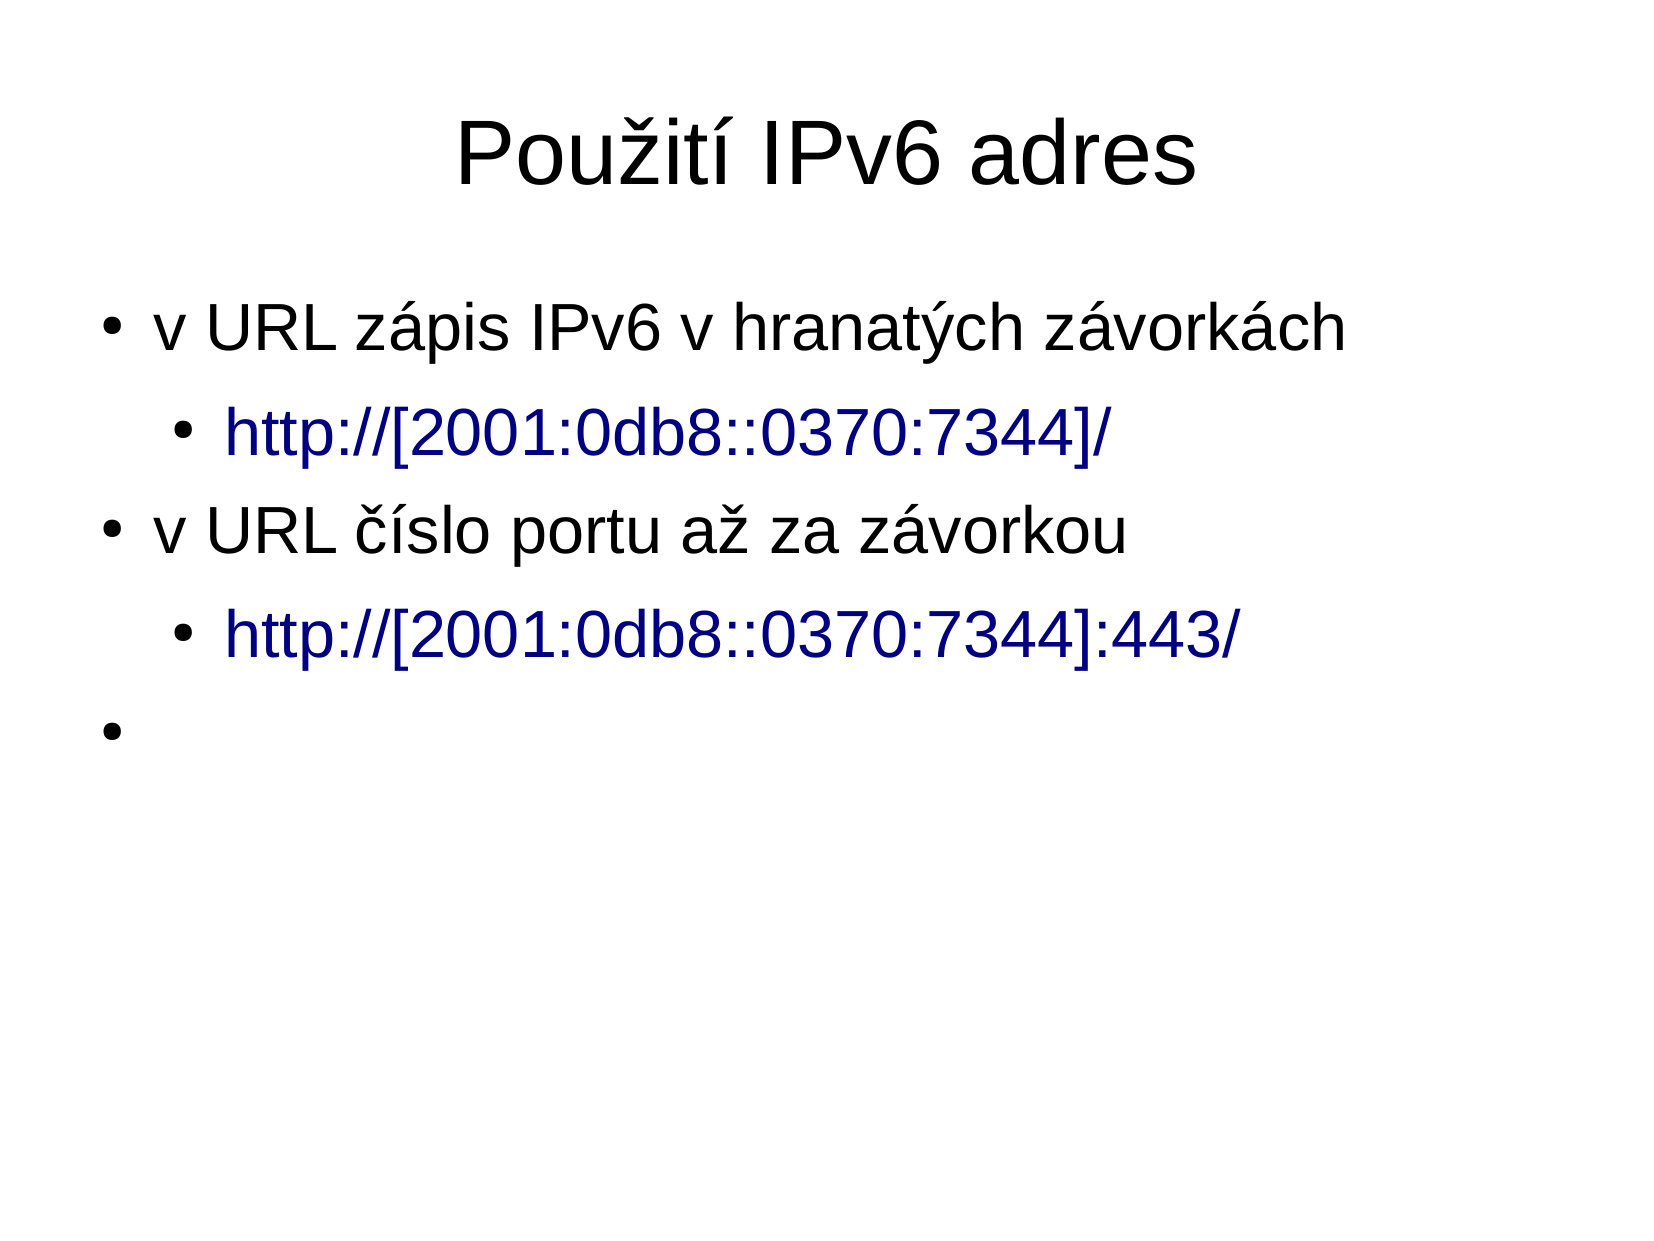

# Použití IPv6 adres
v URL zápis IPv6 v hranatých závorkách
http://[2001:0db8::0370:7344]/
v URL číslo portu až za závorkou
http://[2001:0db8::0370:7344]:443/